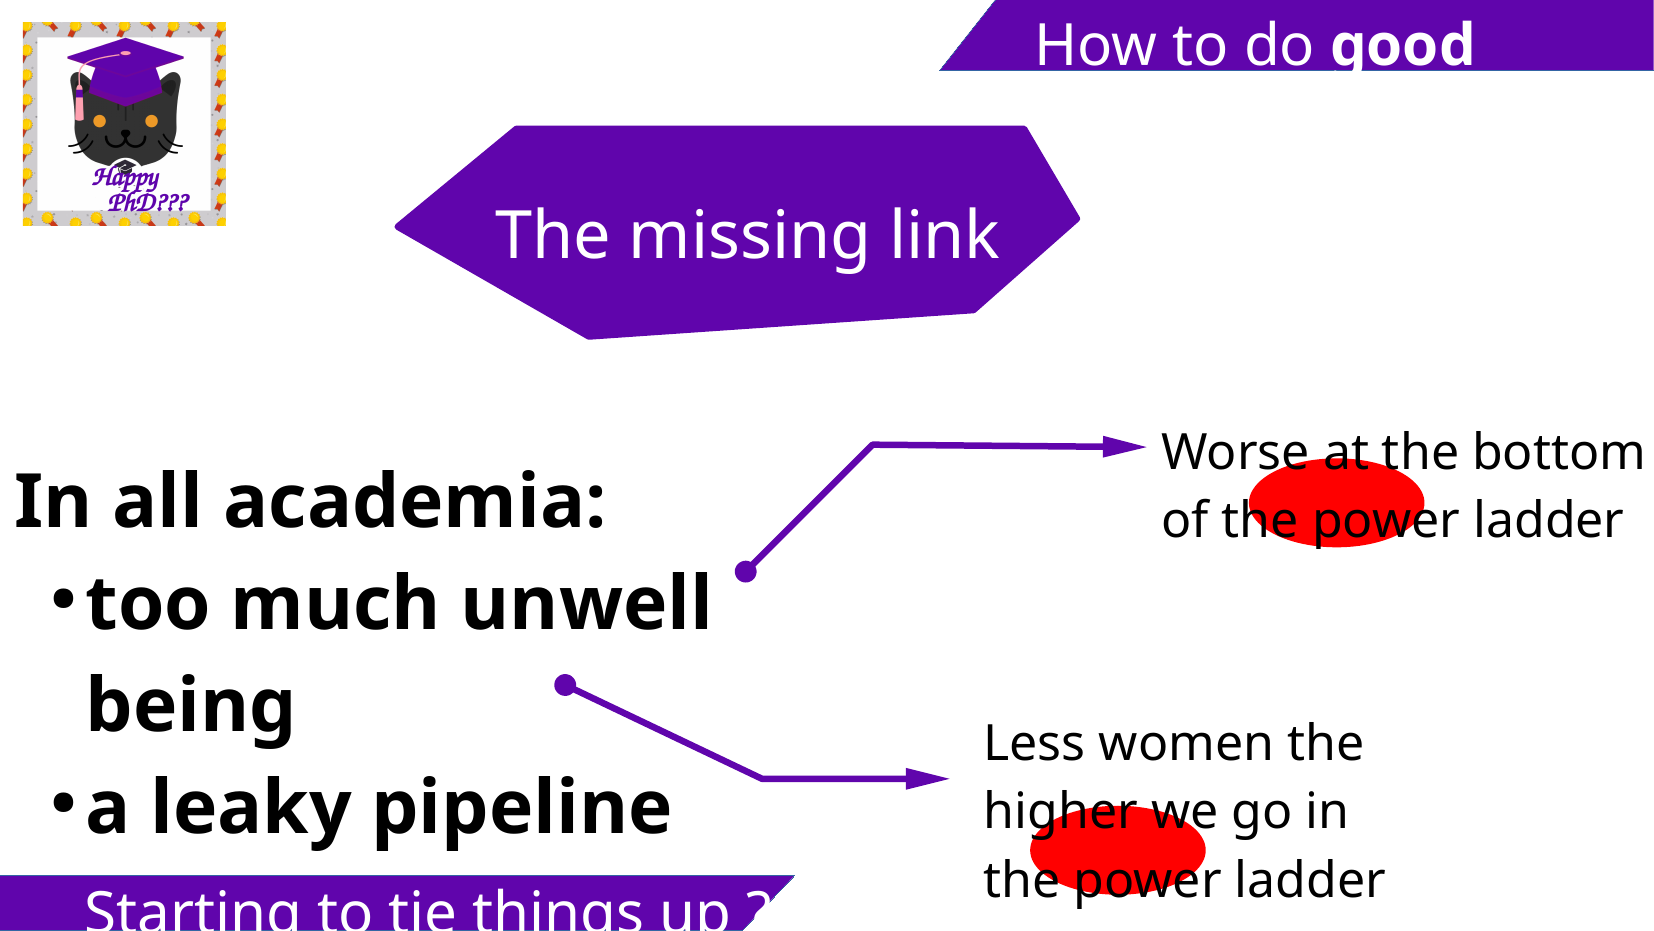

The missing link
Worse at the bottom
of the power ladder
In all academia:
too much unwell being
a leaky pipeline
Less women the
higher we go in
the power ladder
Starting to tie things up ?